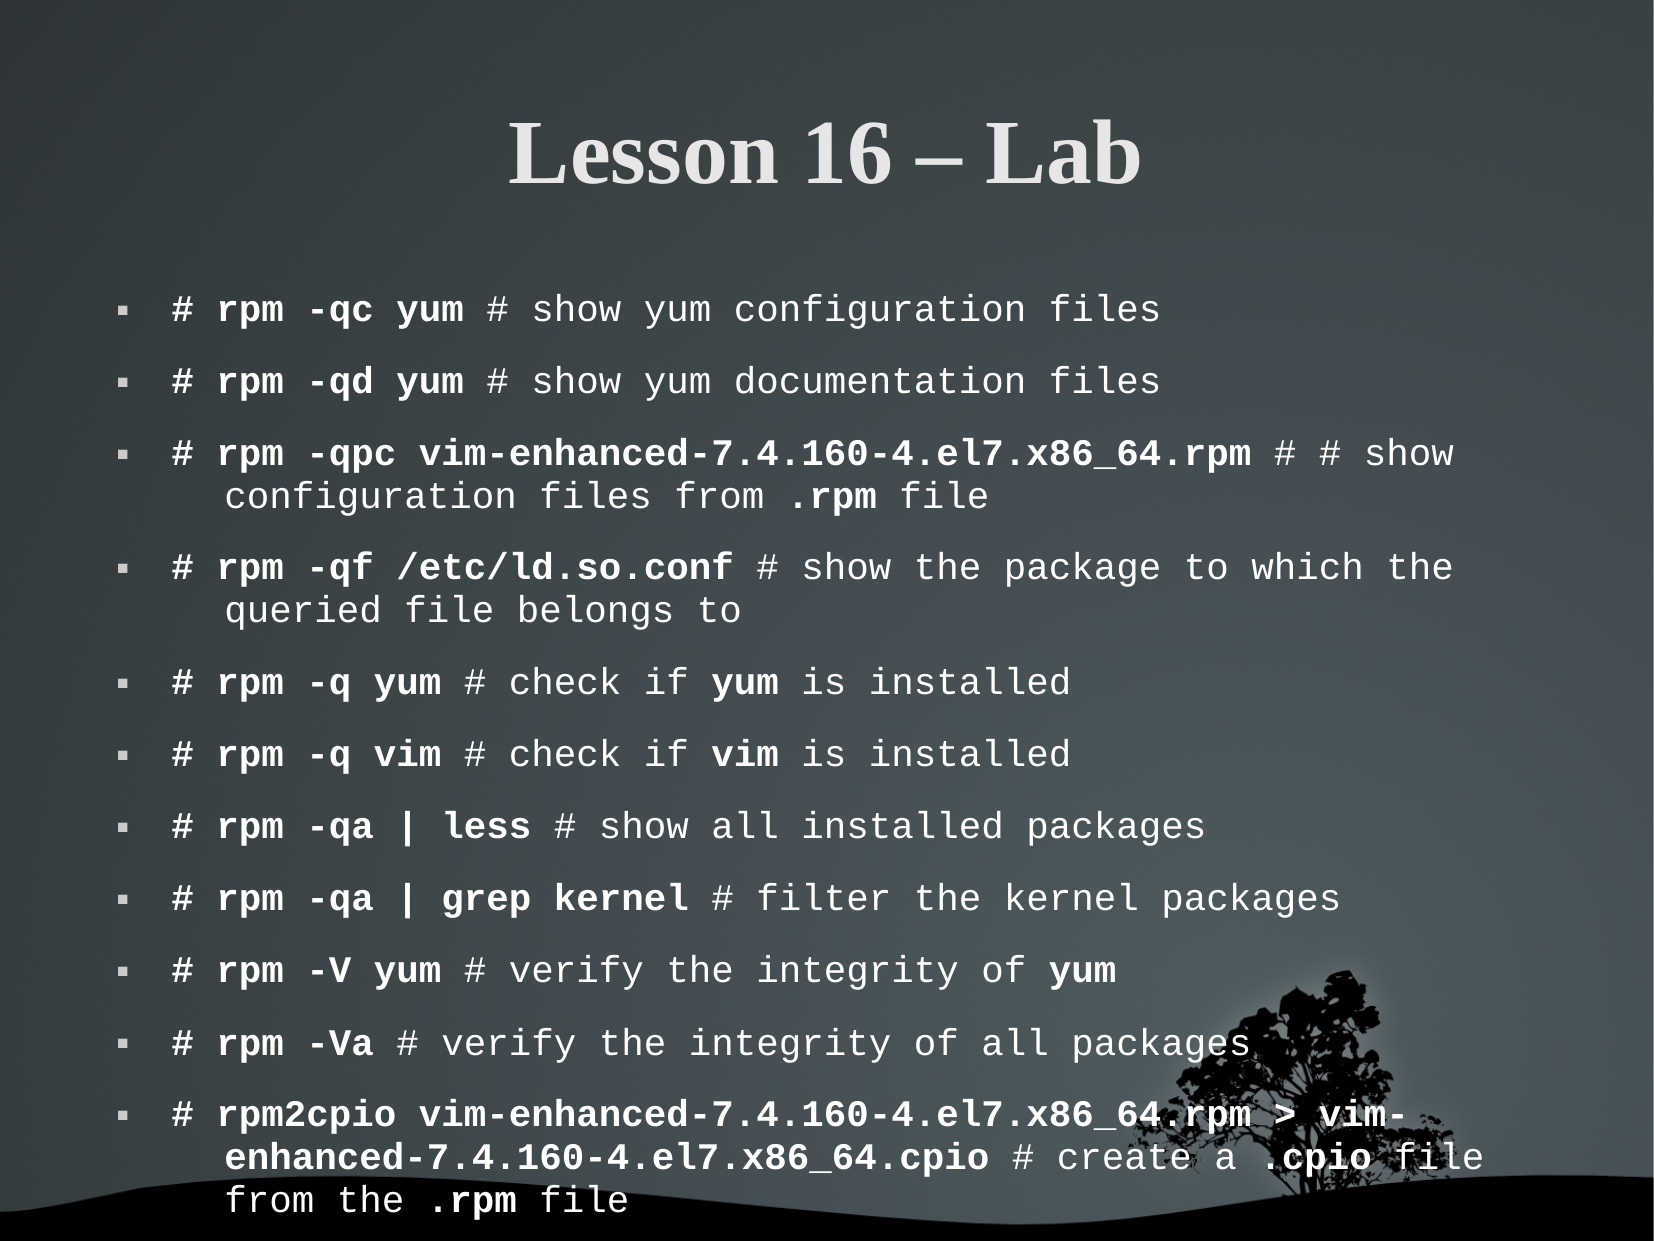

Lesson 16 – Lab
# # rpm -qc yum # show yum configuration files
# rpm -qd yum # show yum documentation files
# rpm -qpc vim-enhanced-7.4.160-4.el7.x86_64.rpm # # show configuration files from .rpm file
# rpm -qf /etc/ld.so.conf # show the package to which the queried file belongs to
# rpm -q yum # check if yum is installed
# rpm -q vim # check if vim is installed
# rpm -qa | less # show all installed packages
# rpm -qa | grep kernel # filter the kernel packages
# rpm -V yum # verify the integrity of yum
# rpm -Va # verify the integrity of all packages
# rpm2cpio vim-enhanced-7.4.160-4.el7.x86_64.rpm > vim-enhanced-7.4.160-4.el7.x86_64.cpio # create a .cpio file from the .rpm file
# cpio -i --make-directories < vim-enhanced-7.4.160-4.el7.x86_64.cpio # extract the files to the working directory